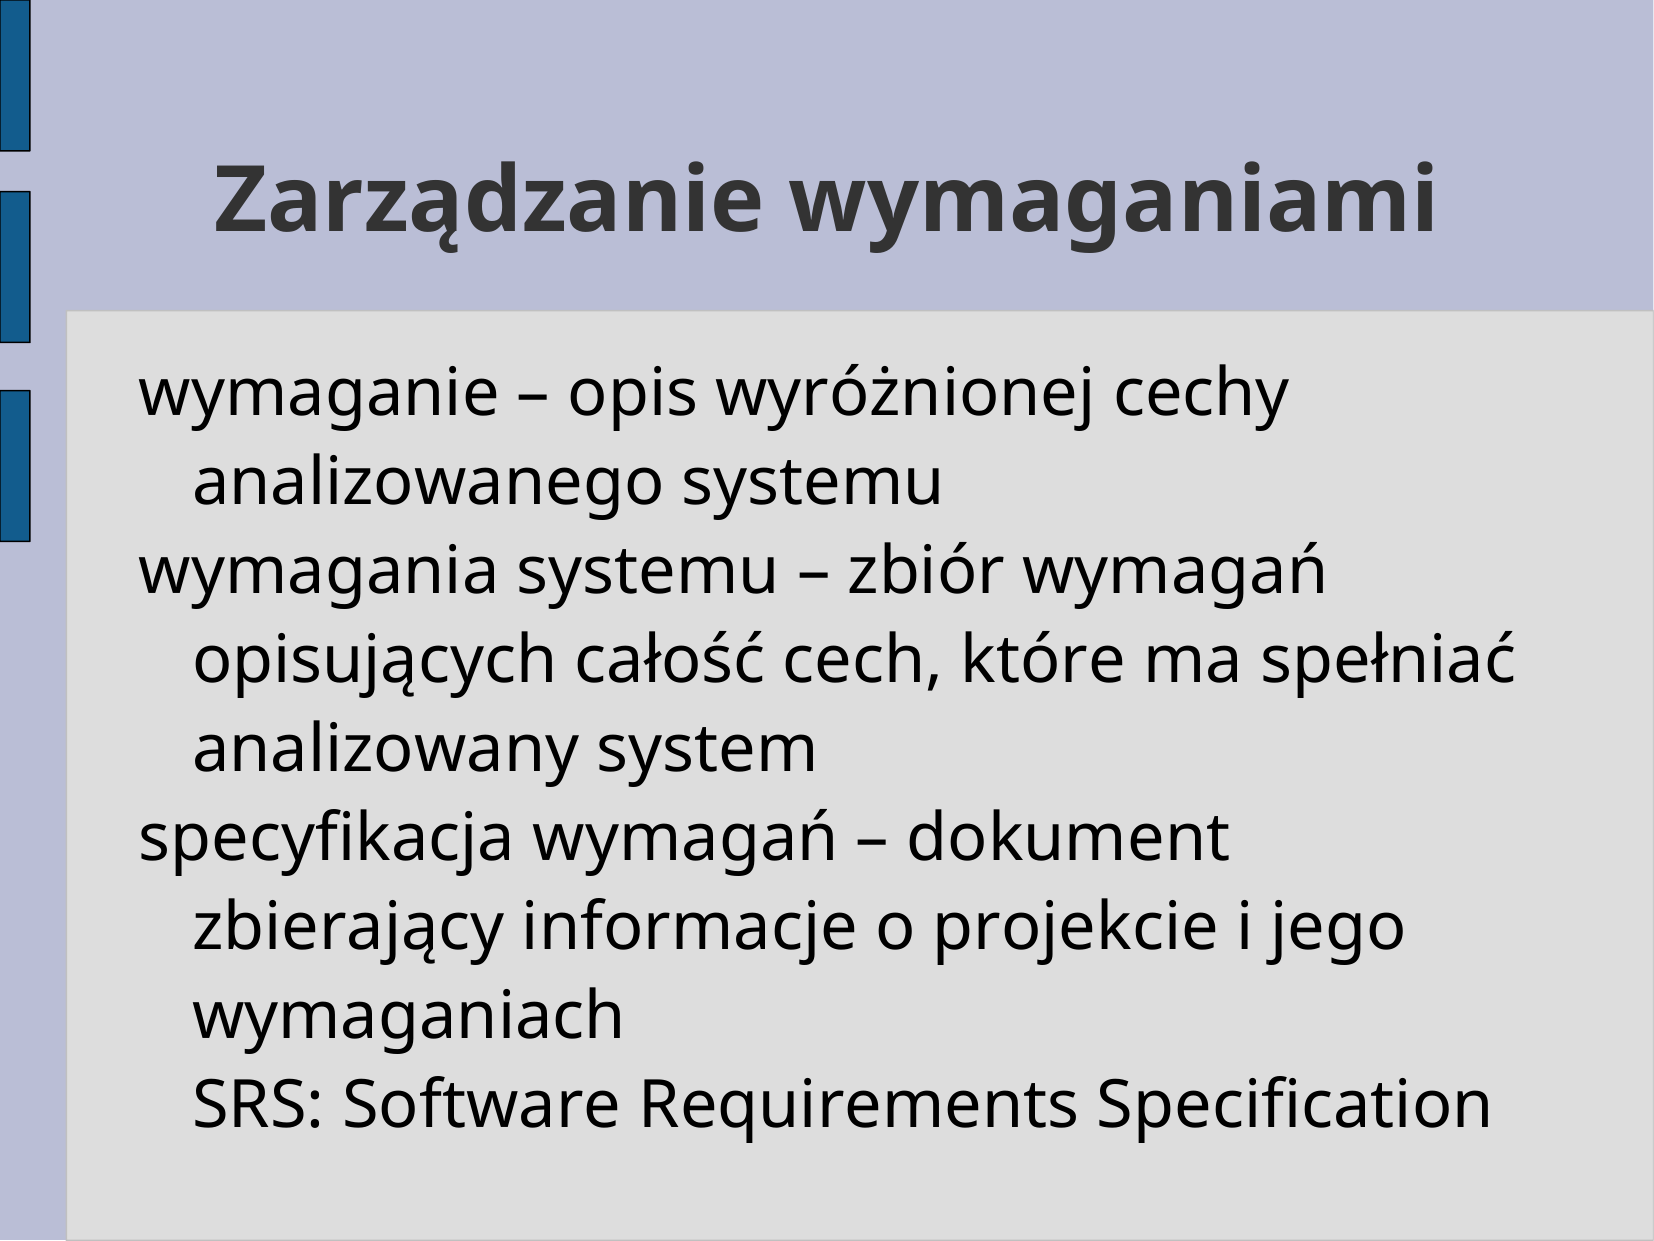

# Zarządzanie wymaganiami
wymaganie – opis wyróżnionej cechy analizowanego systemu
wymagania systemu – zbiór wymagań opisujących całość cech, które ma spełniać analizowany system
specyfikacja wymagań – dokument zbierający informacje o projekcie i jego wymaganiach
SRS: Software Requirements Specification